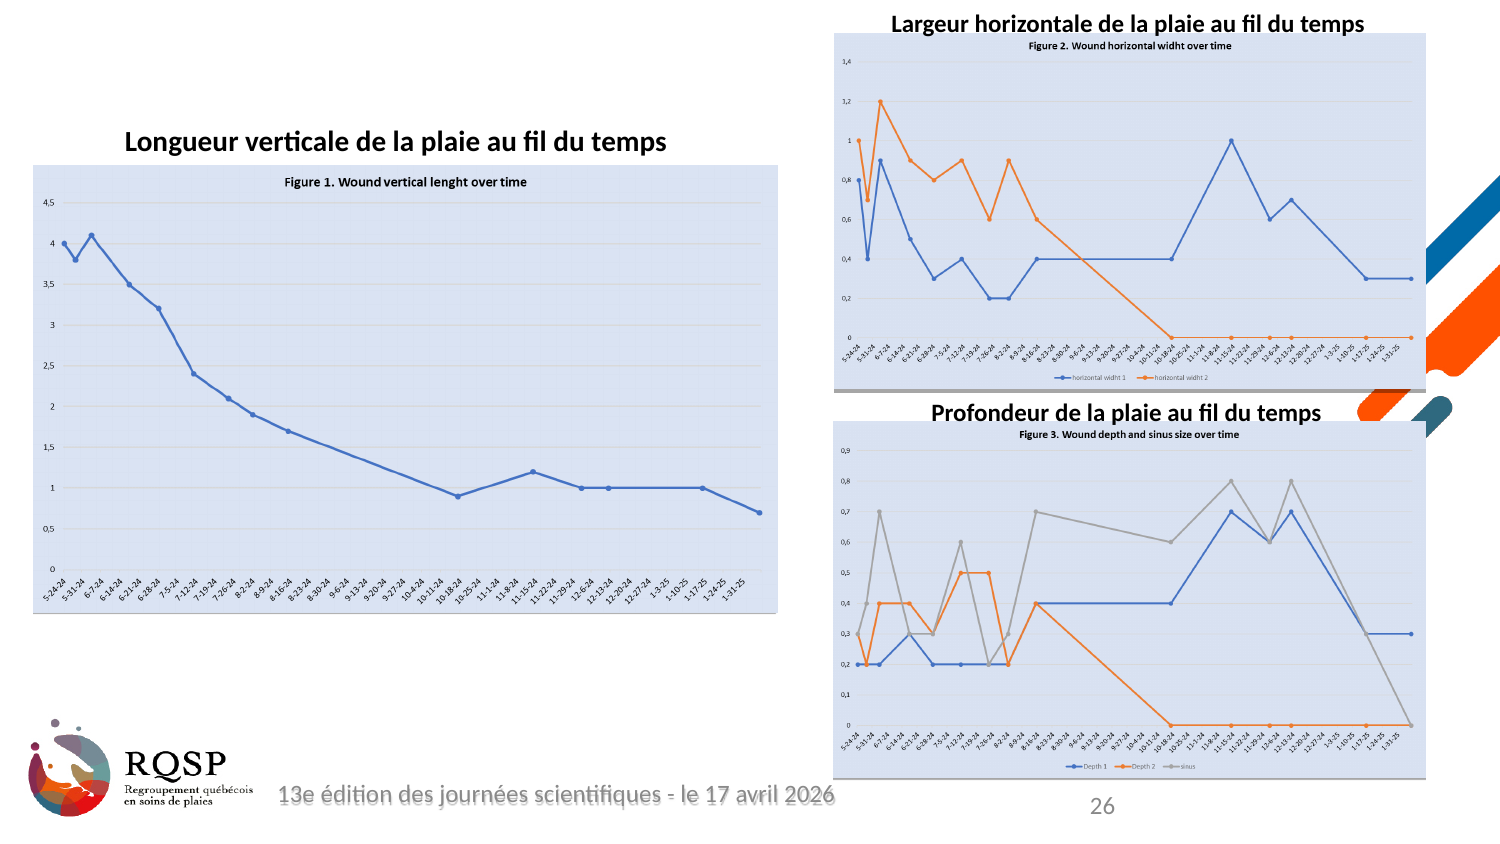

Largeur horizontale de la plaie au fil du temps
Longueur verticale de la plaie au fil du temps
Profondeur de la plaie au fil du temps
### Chart: Figure 1. Wound vertical lenght over time
| Category | Série1 |
|---|---|
| 45436 | 4.0 |
| 45440 | 3.8 |
| 45446 | 4.1 |
| 45460 | 3.5 |
| 45471 | 3.2 |
| 45484 | 2.4 |
| 45497 | 2.1 |
| 45506 | 1.9 |
| 45519 | 1.7 |
| 45582 | 0.9 |
| 45610 | 1.2 |
| 45628 | 1.0 |
| 45638 | 1.0 |
| 45673 | 1.0 |
| 45694 | 0.7 |
### Chart: Figure 1. Wound vertical lenght over time
| Category | Série1 |
|---|---|
| 45436 | 4.0 |
| 45440 | 3.8 |
| 45446 | 4.1 |
| 45460 | 3.5 |
| 45471 | 3.2 |
| 45484 | 2.4 |
| 45497 | 2.1 |
| 45506 | 1.9 |
| 45519 | 1.7 |
| 45582 | 0.9 |
| 45610 | 1.2 |
| 45628 | 1.0 |
| 45638 | 1.0 |
| 45673 | 1.0 |
| 45694 | 0.7 |
### Chart: Figure 1. Wound vertical lenght over time
| Category | Série1 |
|---|---|
| 45436 | 4.0 |
| 45440 | 3.8 |
| 45446 | 4.1 |
| 45460 | 3.5 |
| 45471 | 3.2 |
| 45484 | 2.4 |
| 45497 | 2.1 |
| 45506 | 1.9 |
| 45519 | 1.7 |
| 45582 | 0.9 |
| 45610 | 1.2 |
| 45628 | 1.0 |
| 45638 | 1.0 |
| 45673 | 1.0 |
| 45694 | 0.7 |
### Chart: Figure 1. Wound vertical lenght over time
| Category | Série1 |
|---|---|
| 45436 | 4.0 |
| 45440 | 3.8 |
| 45446 | 4.1 |
| 45460 | 3.5 |
| 45471 | 3.2 |
| 45484 | 2.4 |
| 45497 | 2.1 |
| 45506 | 1.9 |
| 45519 | 1.7 |
| 45582 | 0.9 |
| 45610 | 1.2 |
| 45628 | 1.0 |
| 45638 | 1.0 |
| 45673 | 1.0 |
| 45694 | 0.7 |
### Chart: Figure 1. Wound vertical lenght over time
| Category | Série1 |
|---|---|
| 45436 | 4.0 |
| 45440 | 3.8 |
| 45446 | 4.1 |
| 45460 | 3.5 |
| 45471 | 3.2 |
| 45484 | 2.4 |
| 45497 | 2.1 |
| 45506 | 1.9 |
| 45519 | 1.7 |
| 45582 | 0.9 |
| 45610 | 1.2 |
| 45628 | 1.0 |
| 45638 | 1.0 |
| 45673 | 1.0 |
| 45694 | 0.7 |